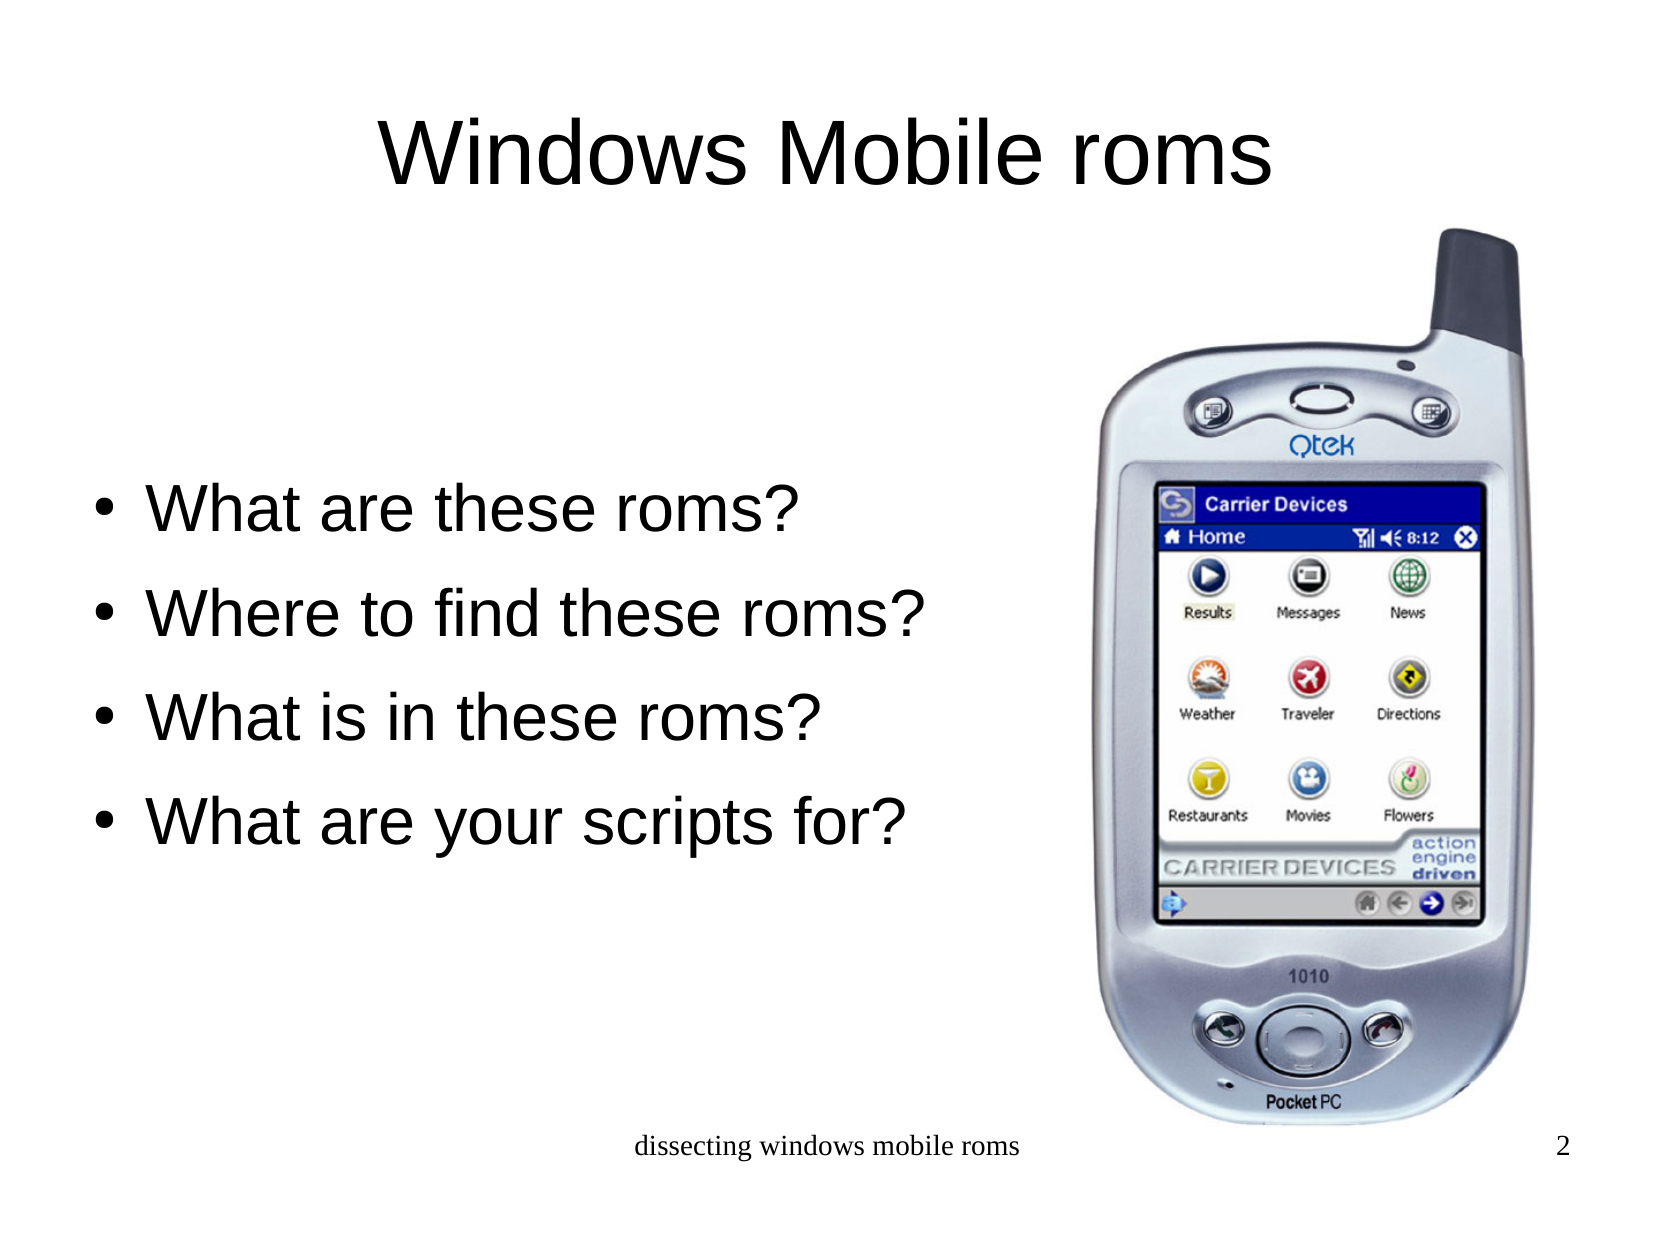

# Windows Mobile roms
What are these roms?
Where to find these roms?
What is in these roms?
What are your scripts for?
dissecting windows mobile roms
2